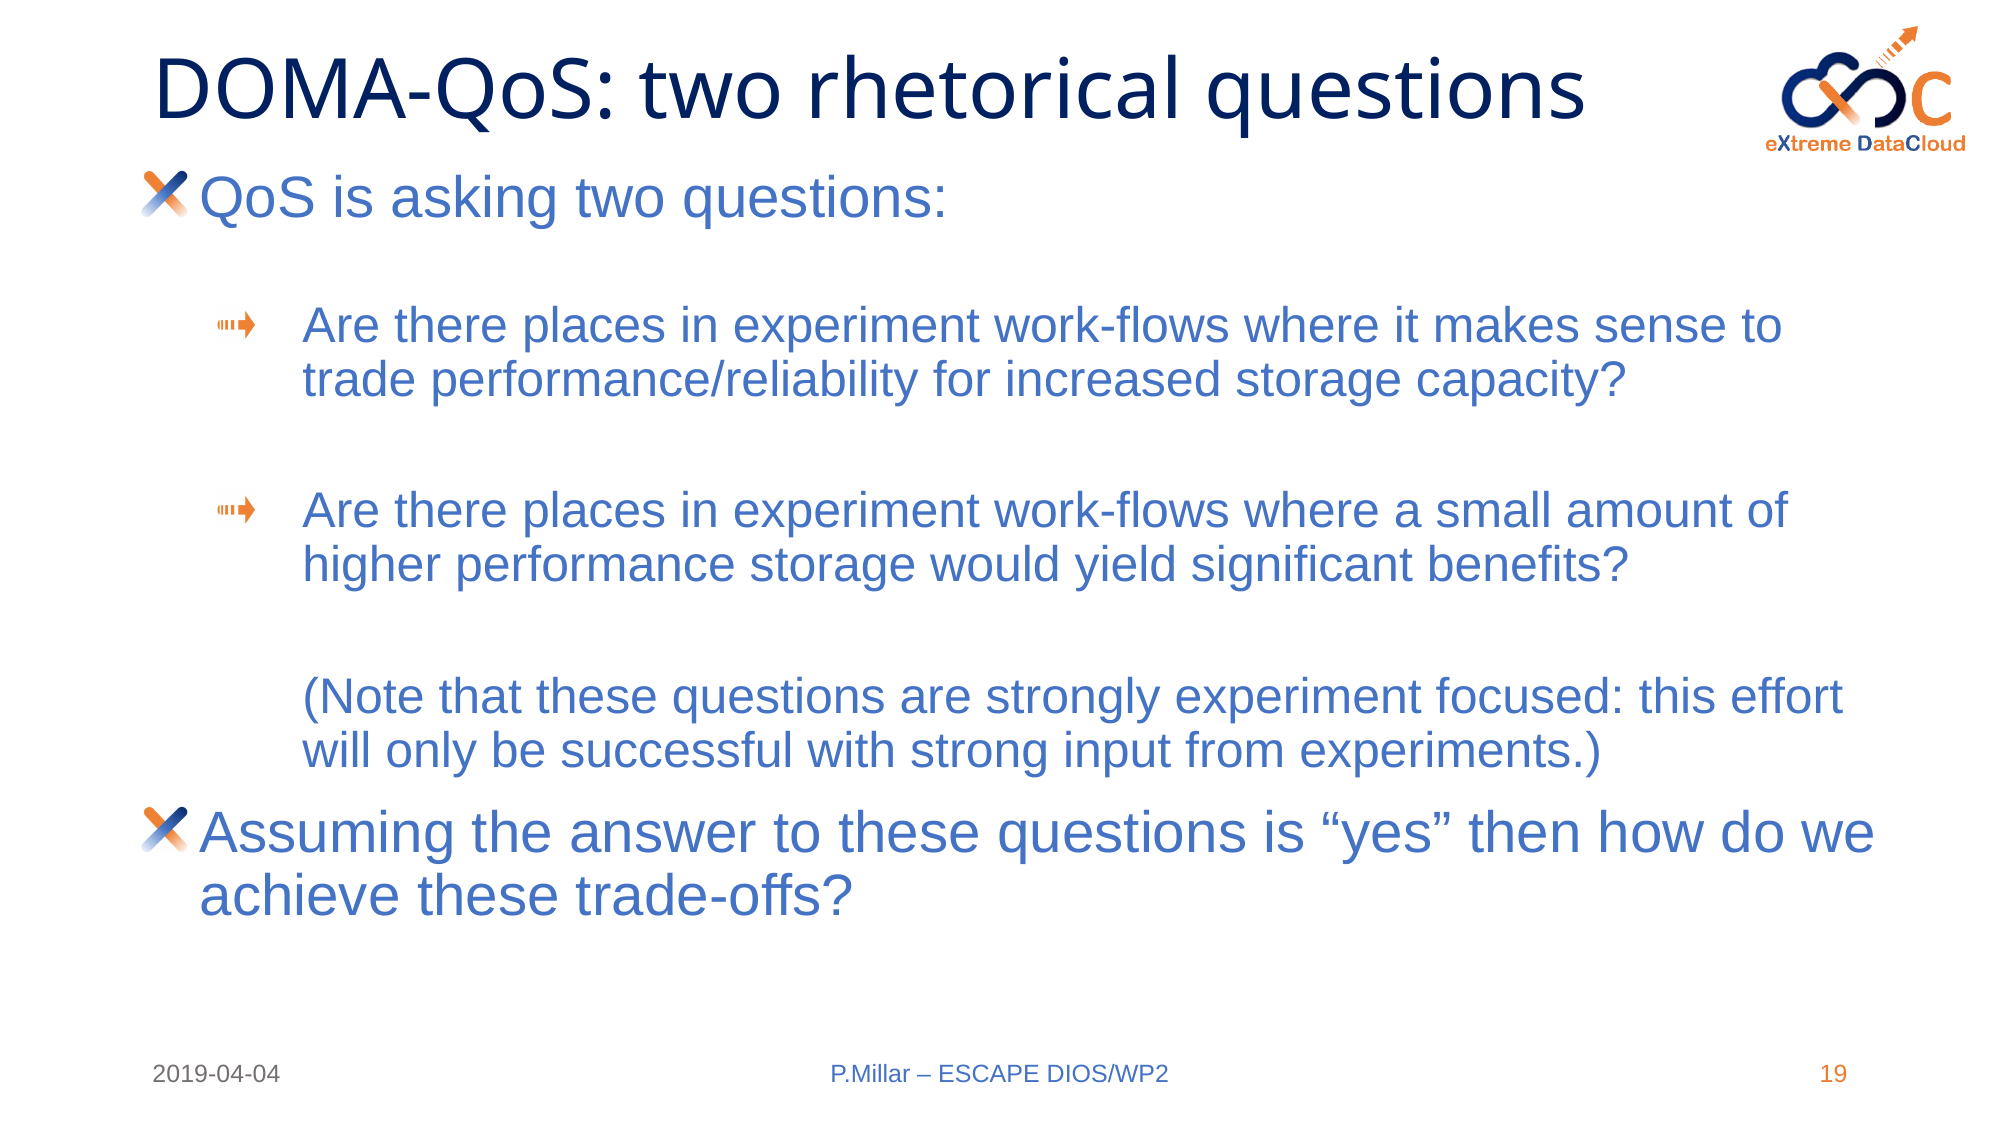

# DOMA-QoS: two rhetorical questions
QoS is asking two questions:
Are there places in experiment work-flows where it makes sense to trade performance/reliability for increased storage capacity?
Are there places in experiment work-flows where a small amount of higher performance storage would yield significant benefits?
(Note that these questions are strongly experiment focused: this effort will only be successful with strong input from experiments.)
Assuming the answer to these questions is “yes” then how do we achieve these trade-offs?
2019-04-04
P.Millar – ESCAPE DIOS/WP2